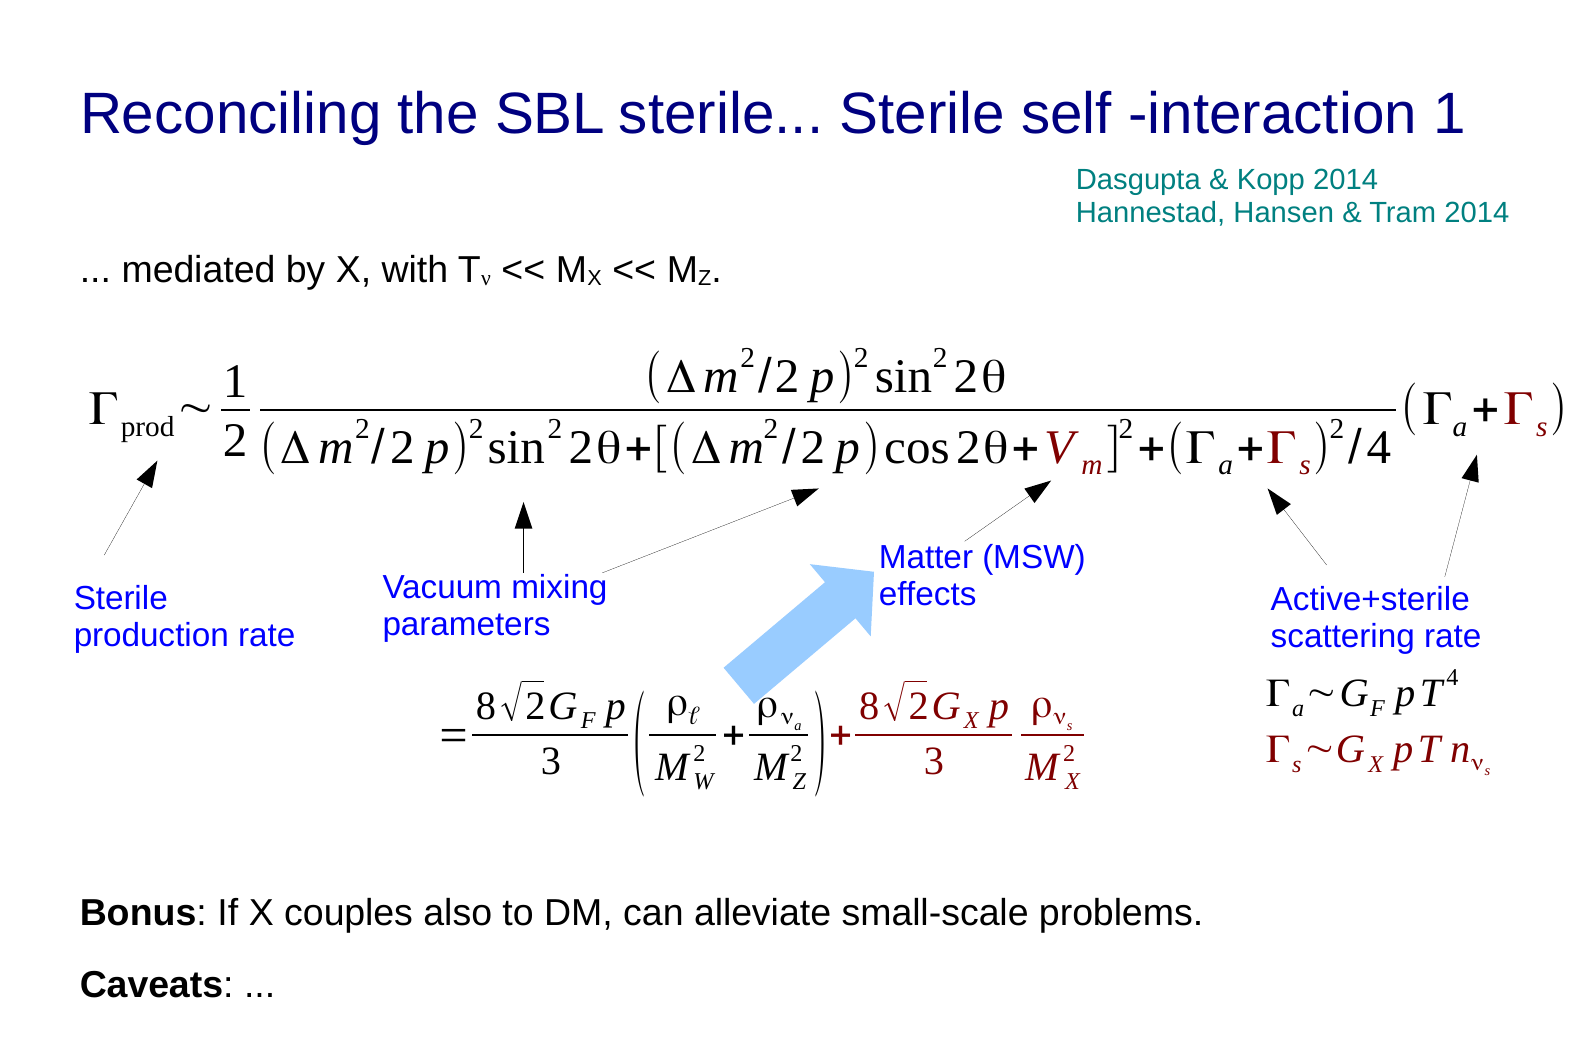

Reconciling the SBL sterile... Sterile self -interaction 1
Dasgupta & Kopp 2014
Hannestad, Hansen & Tram 2014
# ... mediated by X, with Tν << MX << MZ.
Matter (MSW)
effects
Vacuum mixing
parameters
Sterile
production rate
Active+sterile
scattering rate
Bonus: If X couples also to DM, can alleviate small-scale problems.
Caveats: ...